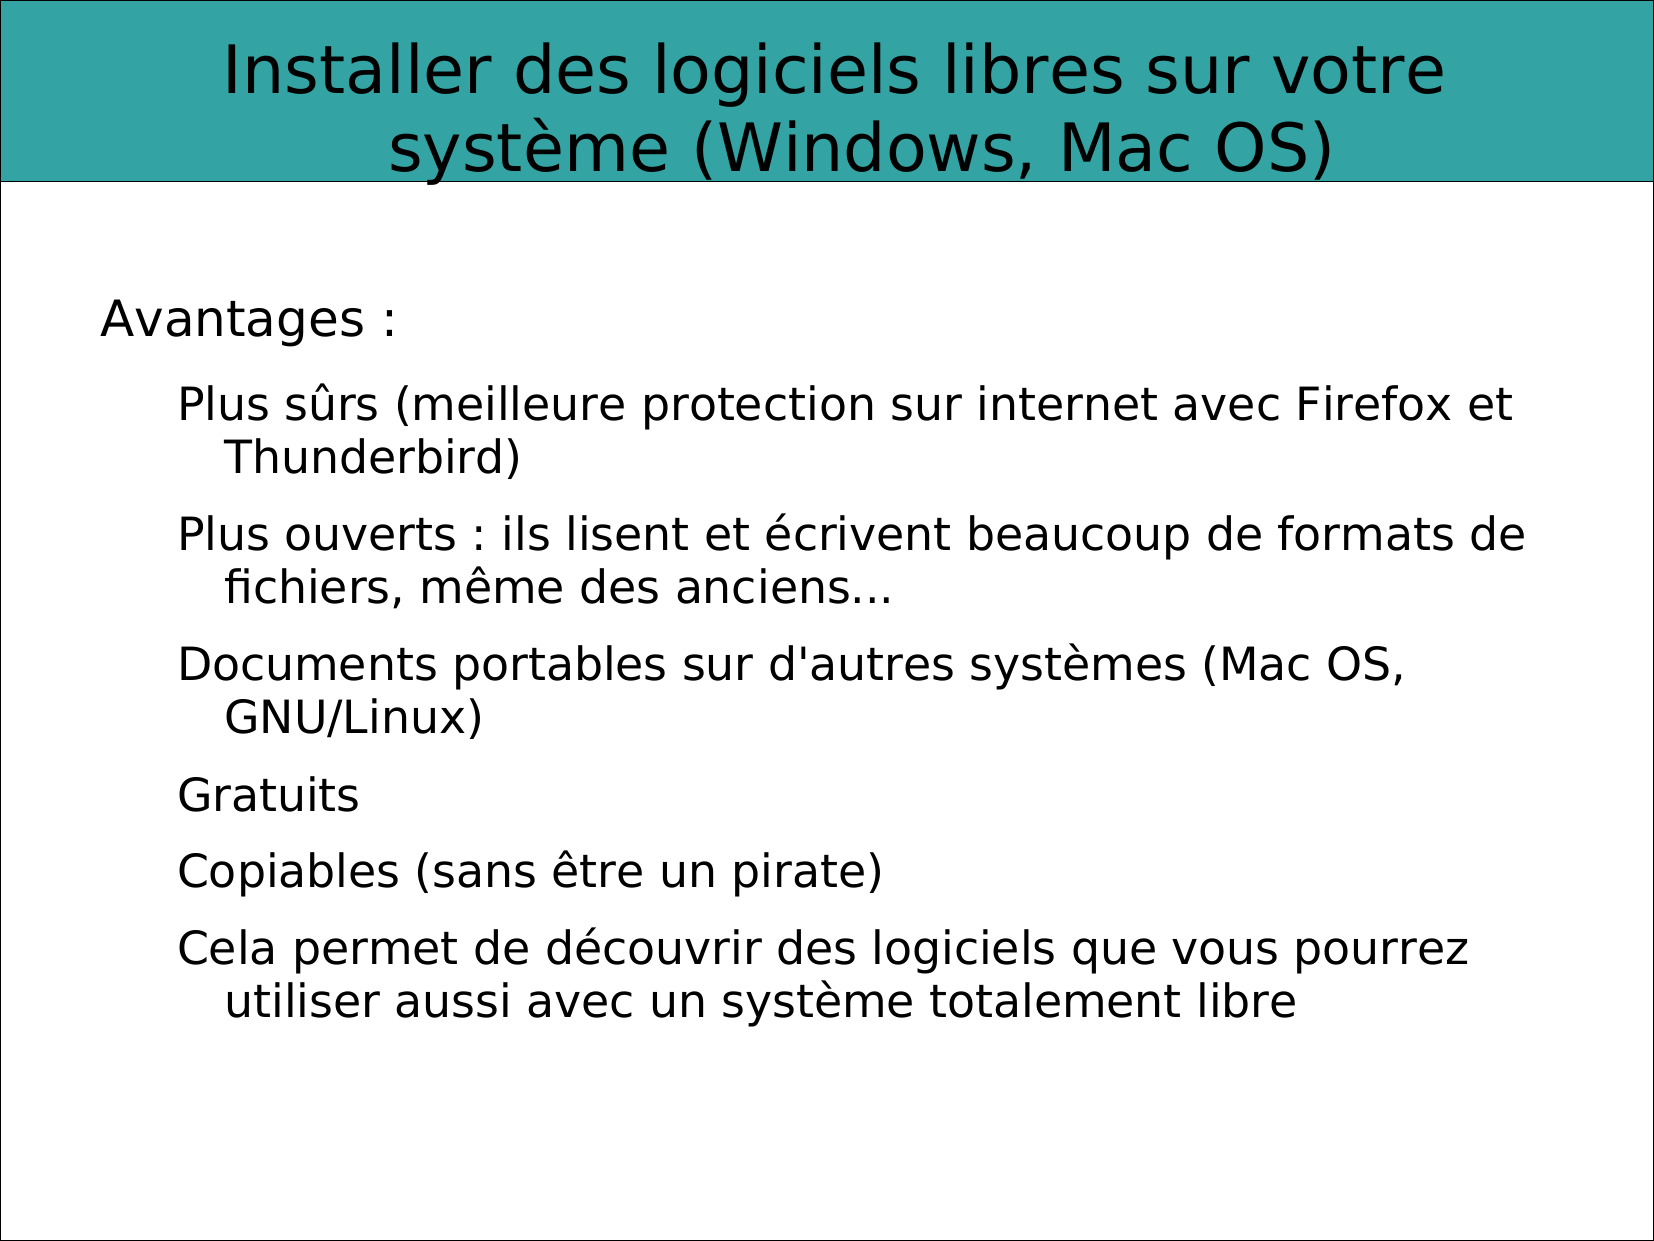

# Installer des logiciels libres sur votre système (Windows, Mac OS)
Avantages :
Plus sûrs (meilleure protection sur internet avec Firefox et Thunderbird)
Plus ouverts : ils lisent et écrivent beaucoup de formats de fichiers, même des anciens...
Documents portables sur d'autres systèmes (Mac OS, GNU/Linux)
Gratuits
Copiables (sans être un pirate)
Cela permet de découvrir des logiciels que vous pourrez utiliser aussi avec un système totalement libre